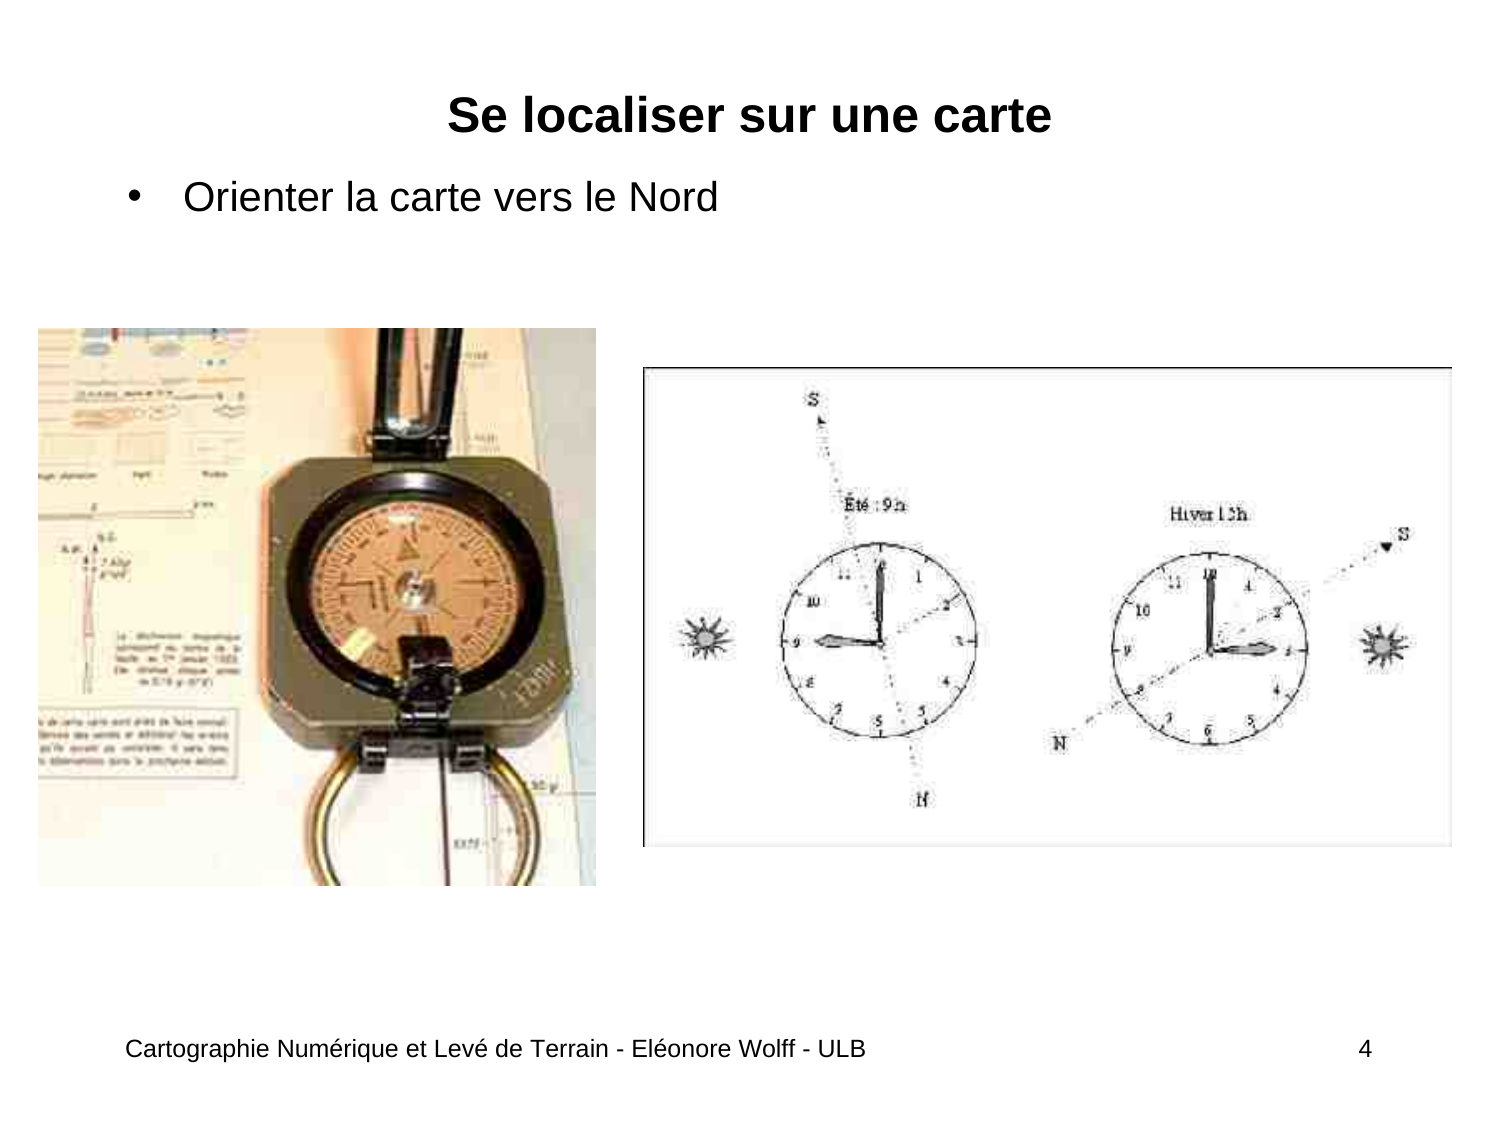

# Se localiser sur une carte
Orienter la carte vers le Nord
Cartographie Numérique et Levé de Terrain - Eléonore Wolff - ULB